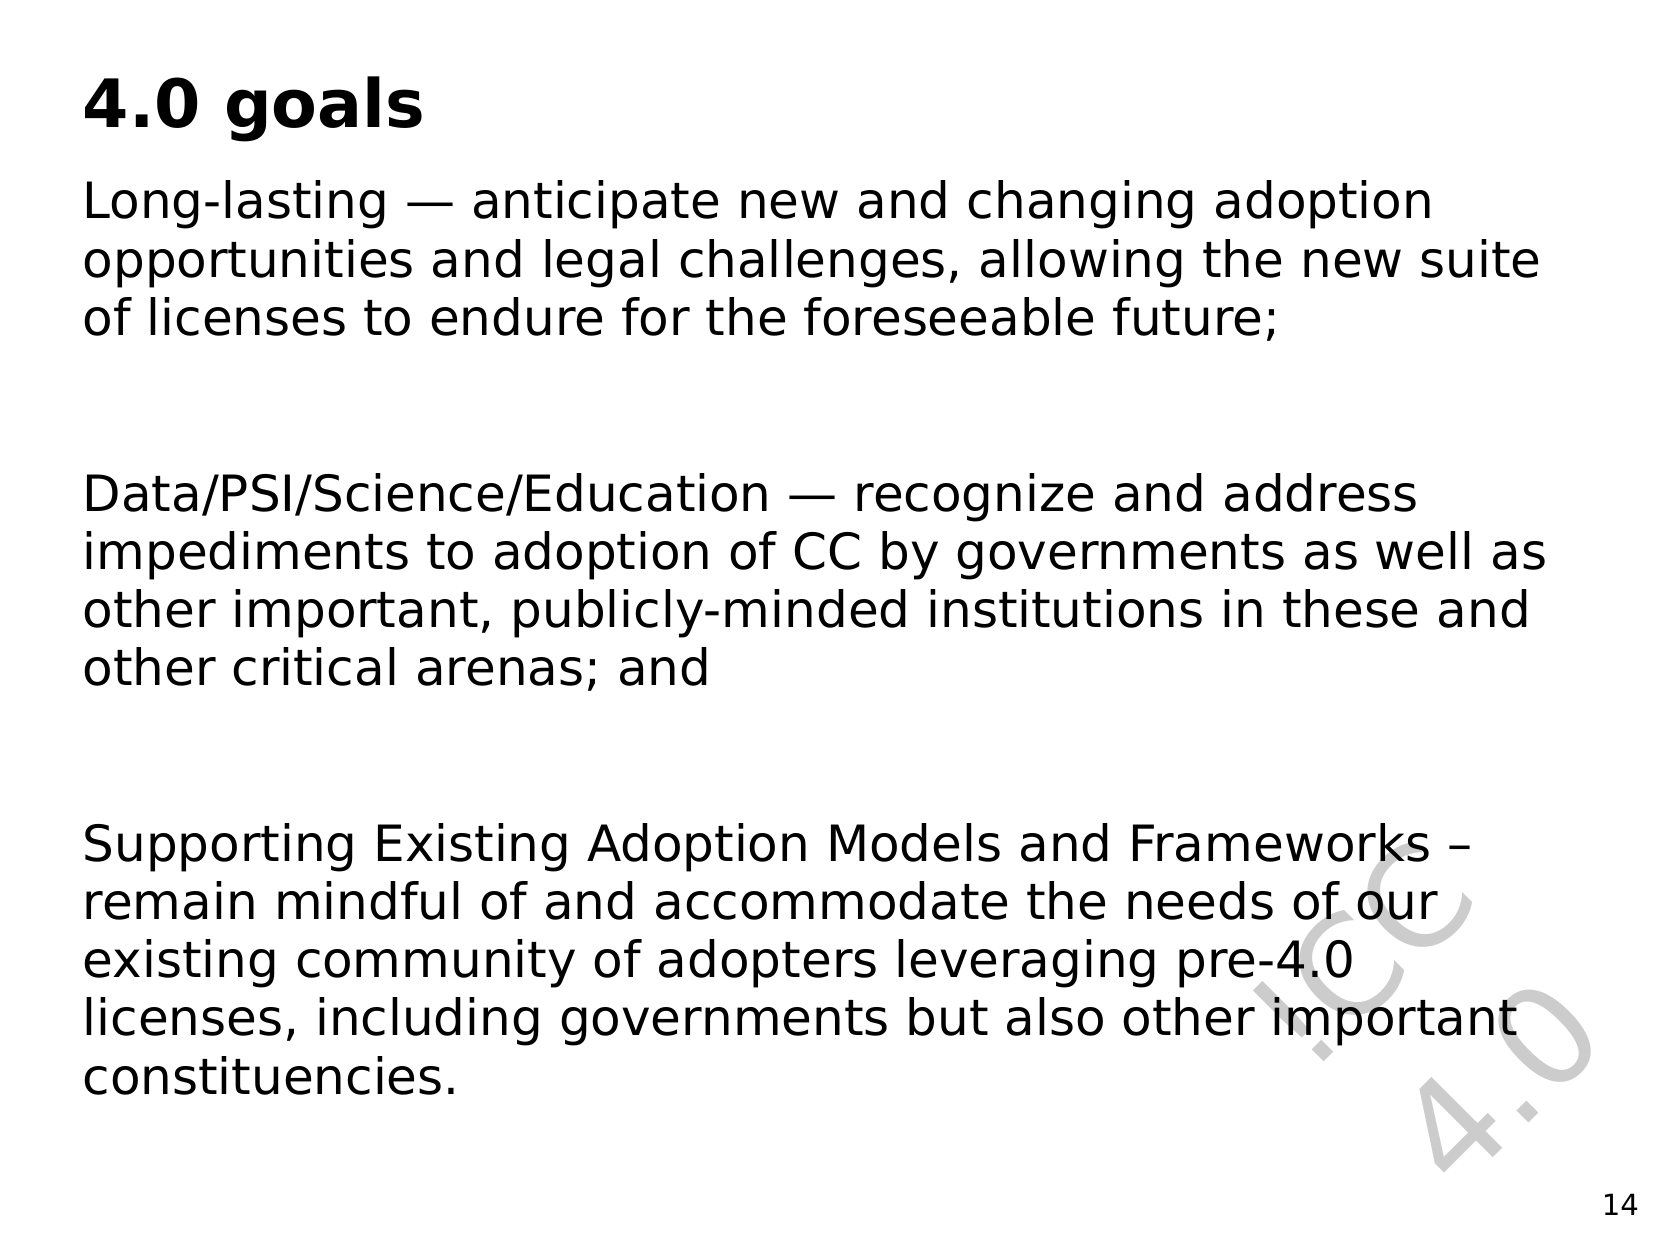

# 4.0 goals
Long-lasting — anticipate new and changing adoption opportunities and legal challenges, allowing the new suite of licenses to endure for the foreseeable future;
Data/PSI/Science/Education — recognize and address impediments to adoption of CC by governments as well as other important, publicly-minded institutions in these and other critical arenas; and
Supporting Existing Adoption Models and Frameworks – remain mindful of and accommodate the needs of our existing community of adopters leveraging pre-4.0 licenses, including governments but also other important constituencies.
!CC
4.0